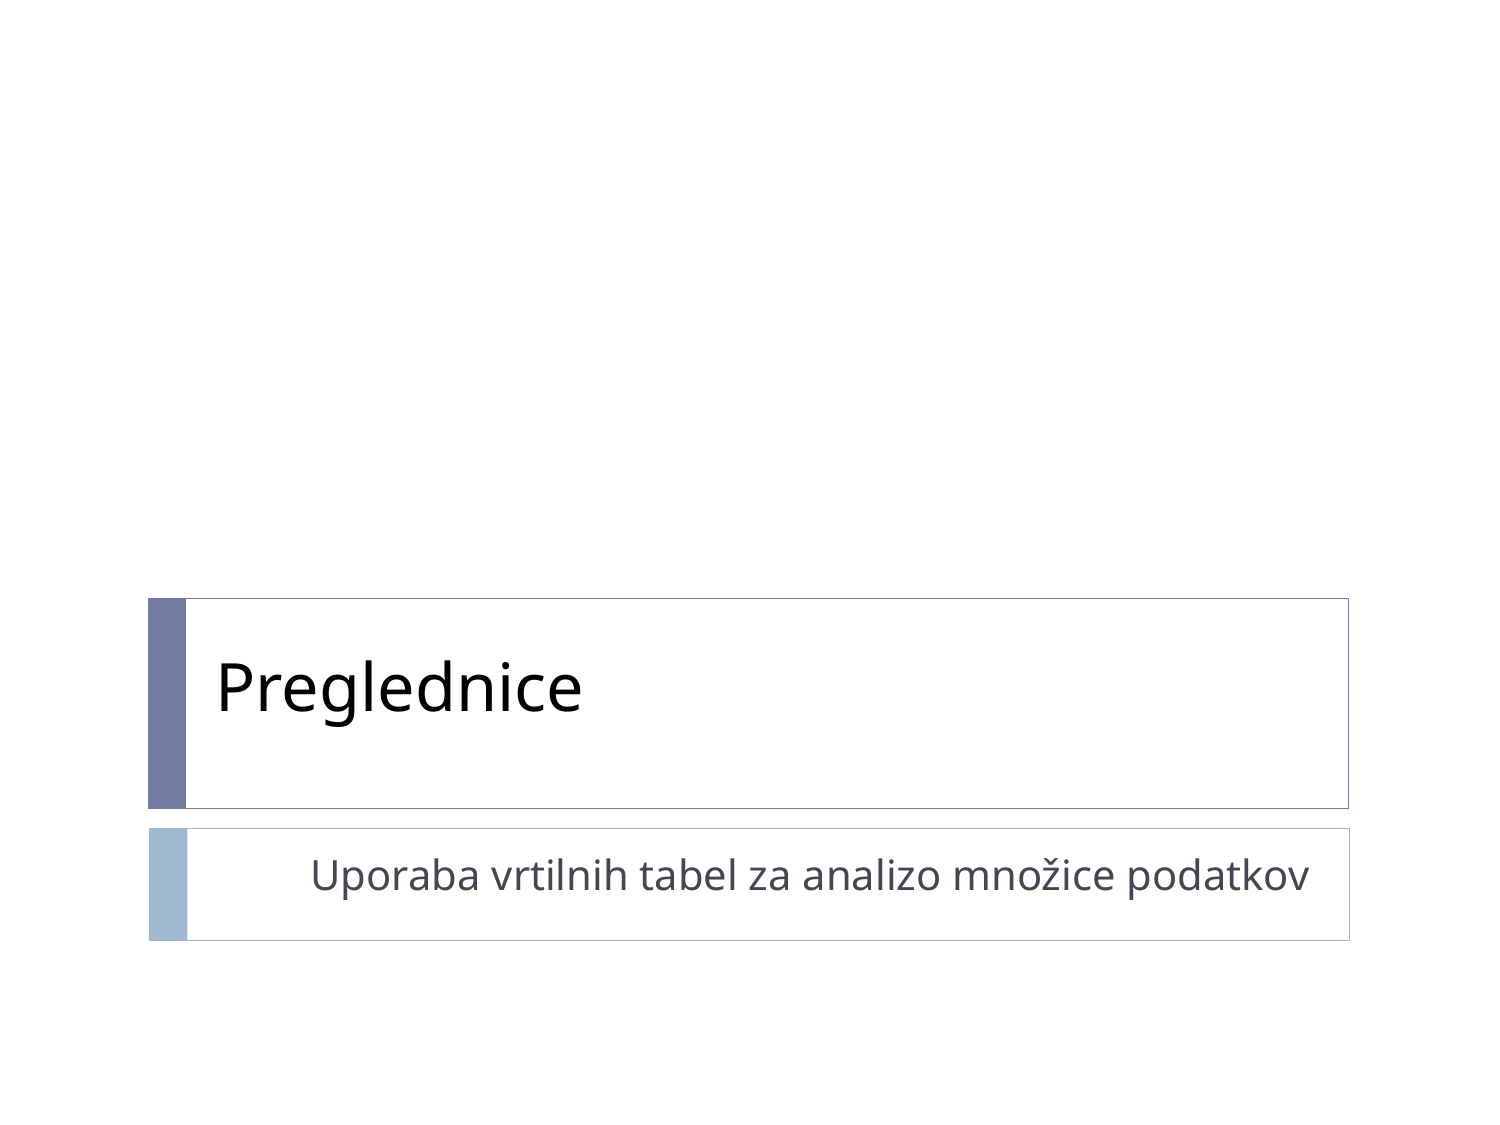

# Preglednice
Uporaba vrtilnih tabel za analizo množice podatkov